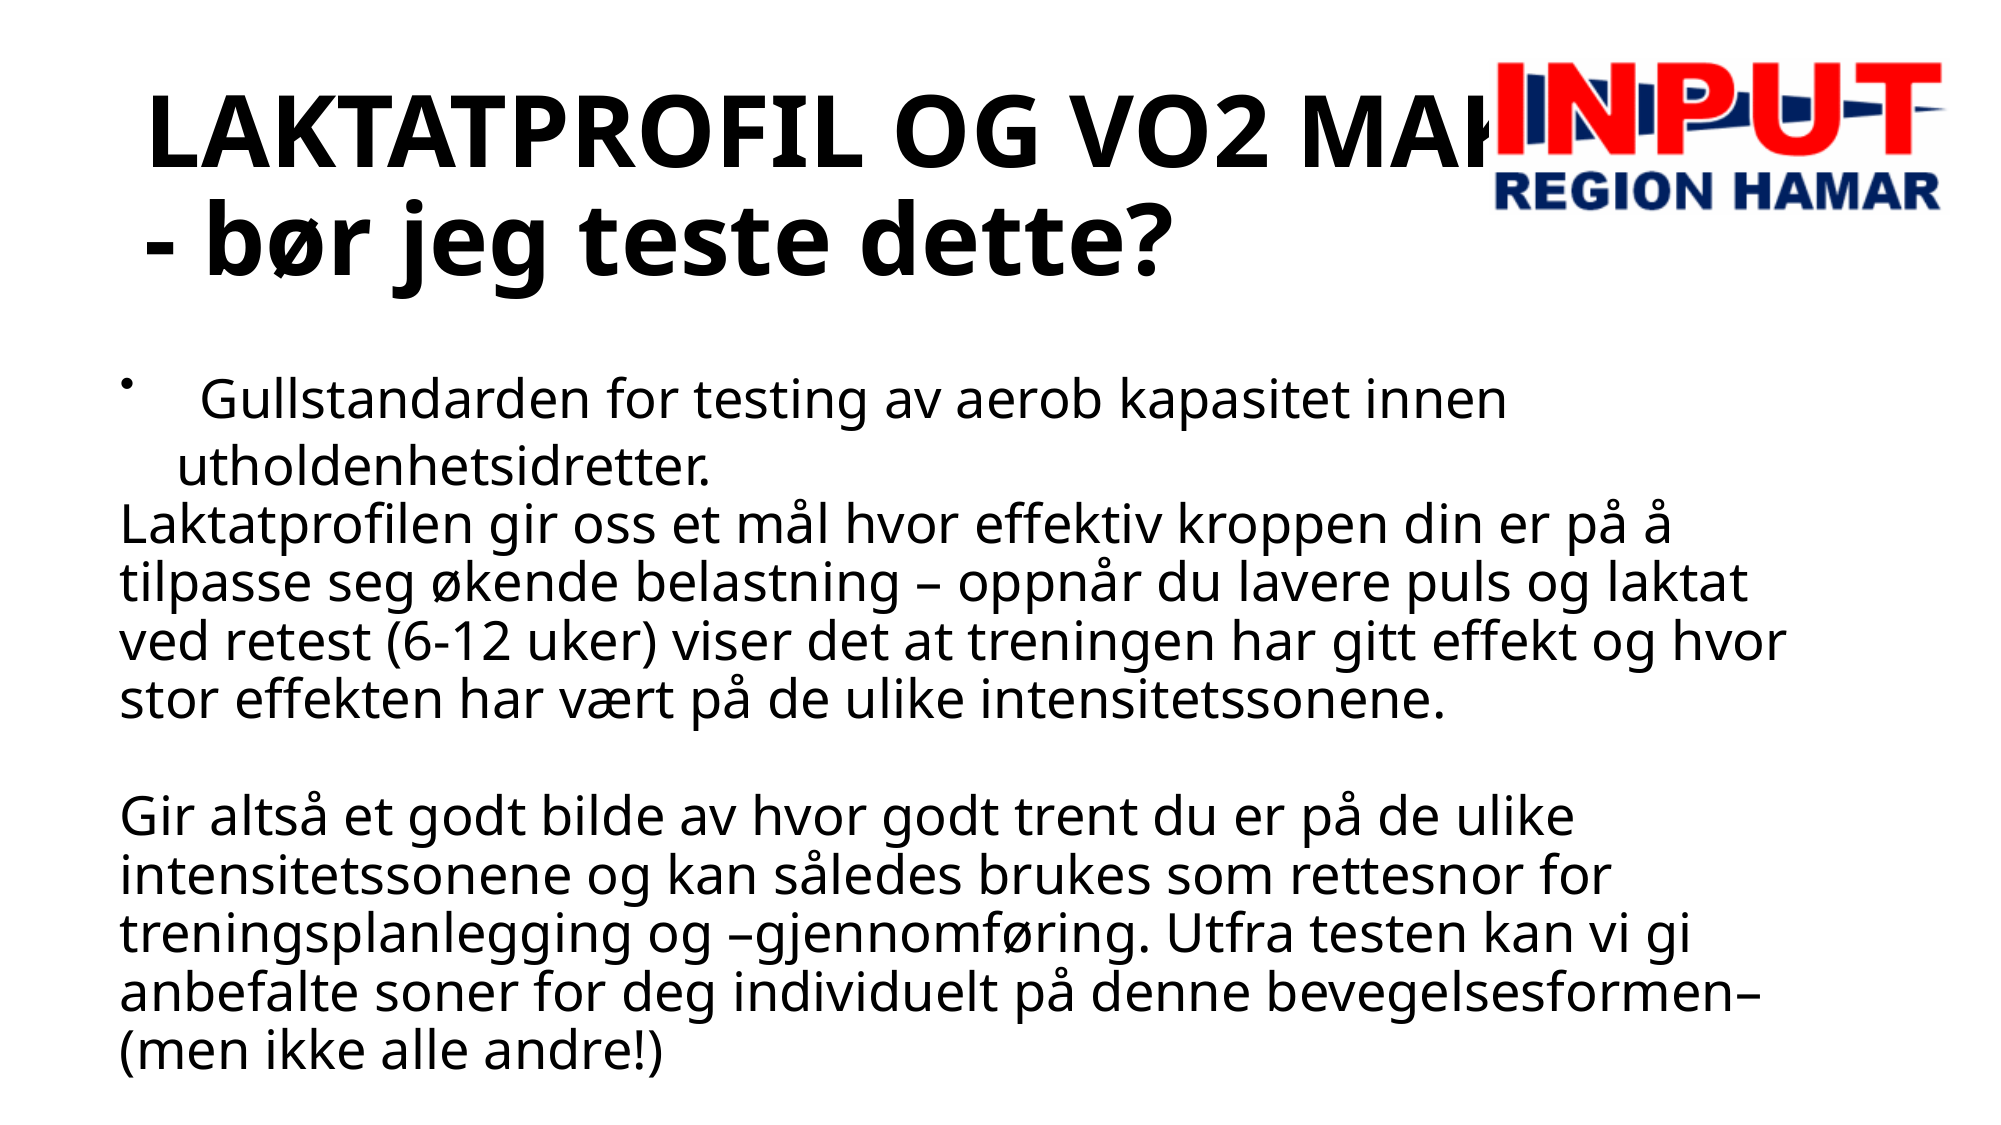

# LAKTATPROFIL OG VO2 MAKS - bør jeg teste dette?
 Gullstandarden for testing av aerob kapasitet innen utholdenhetsidretter.
Laktatprofilen gir oss et mål hvor effektiv kroppen din er på å tilpasse seg økende belastning – oppnår du lavere puls og laktat ved retest (6-12 uker) viser det at treningen har gitt effekt og hvor stor effekten har vært på de ulike intensitetssonene.
Gir altså et godt bilde av hvor godt trent du er på de ulike intensitetssonene og kan således brukes som rettesnor for treningsplanlegging og –gjennomføring. Utfra testen kan vi gi anbefalte soner for deg individuelt på denne bevegelsesformen– (men ikke alle andre!)
mer...